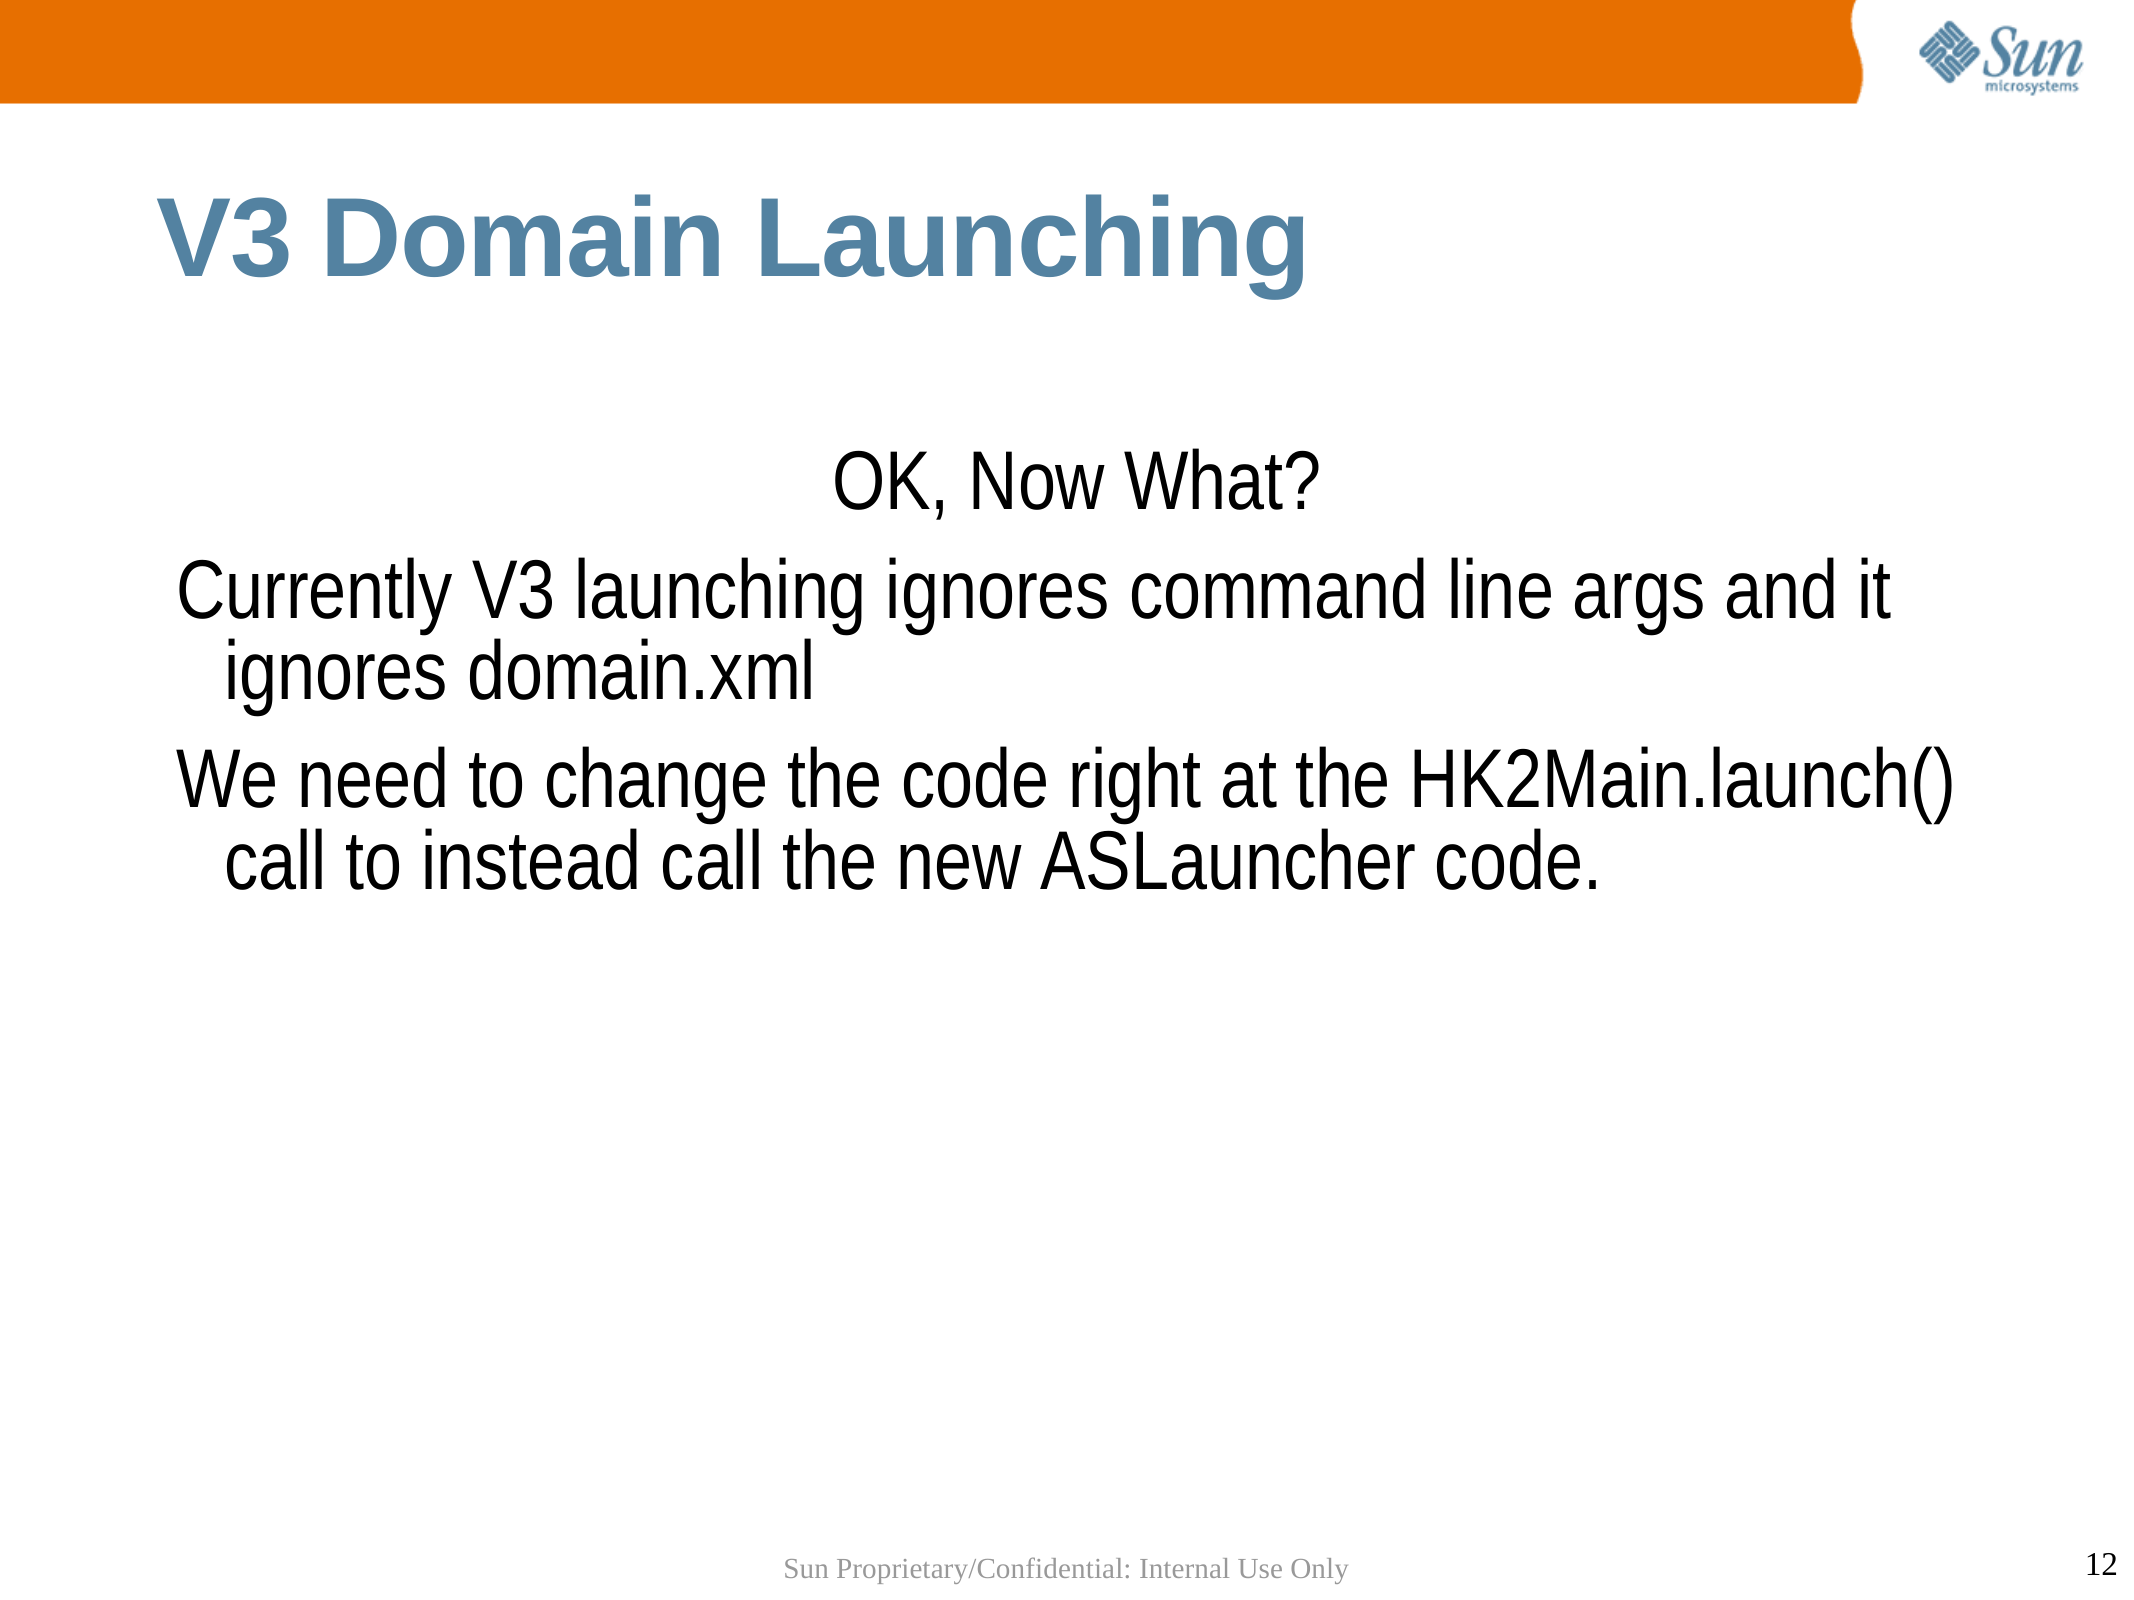

# V3 Domain Launching
OK, Now What?
Currently V3 launching ignores command line args and it ignores domain.xml
We need to change the code right at the HK2Main.launch() call to instead call the new ASLauncher code.